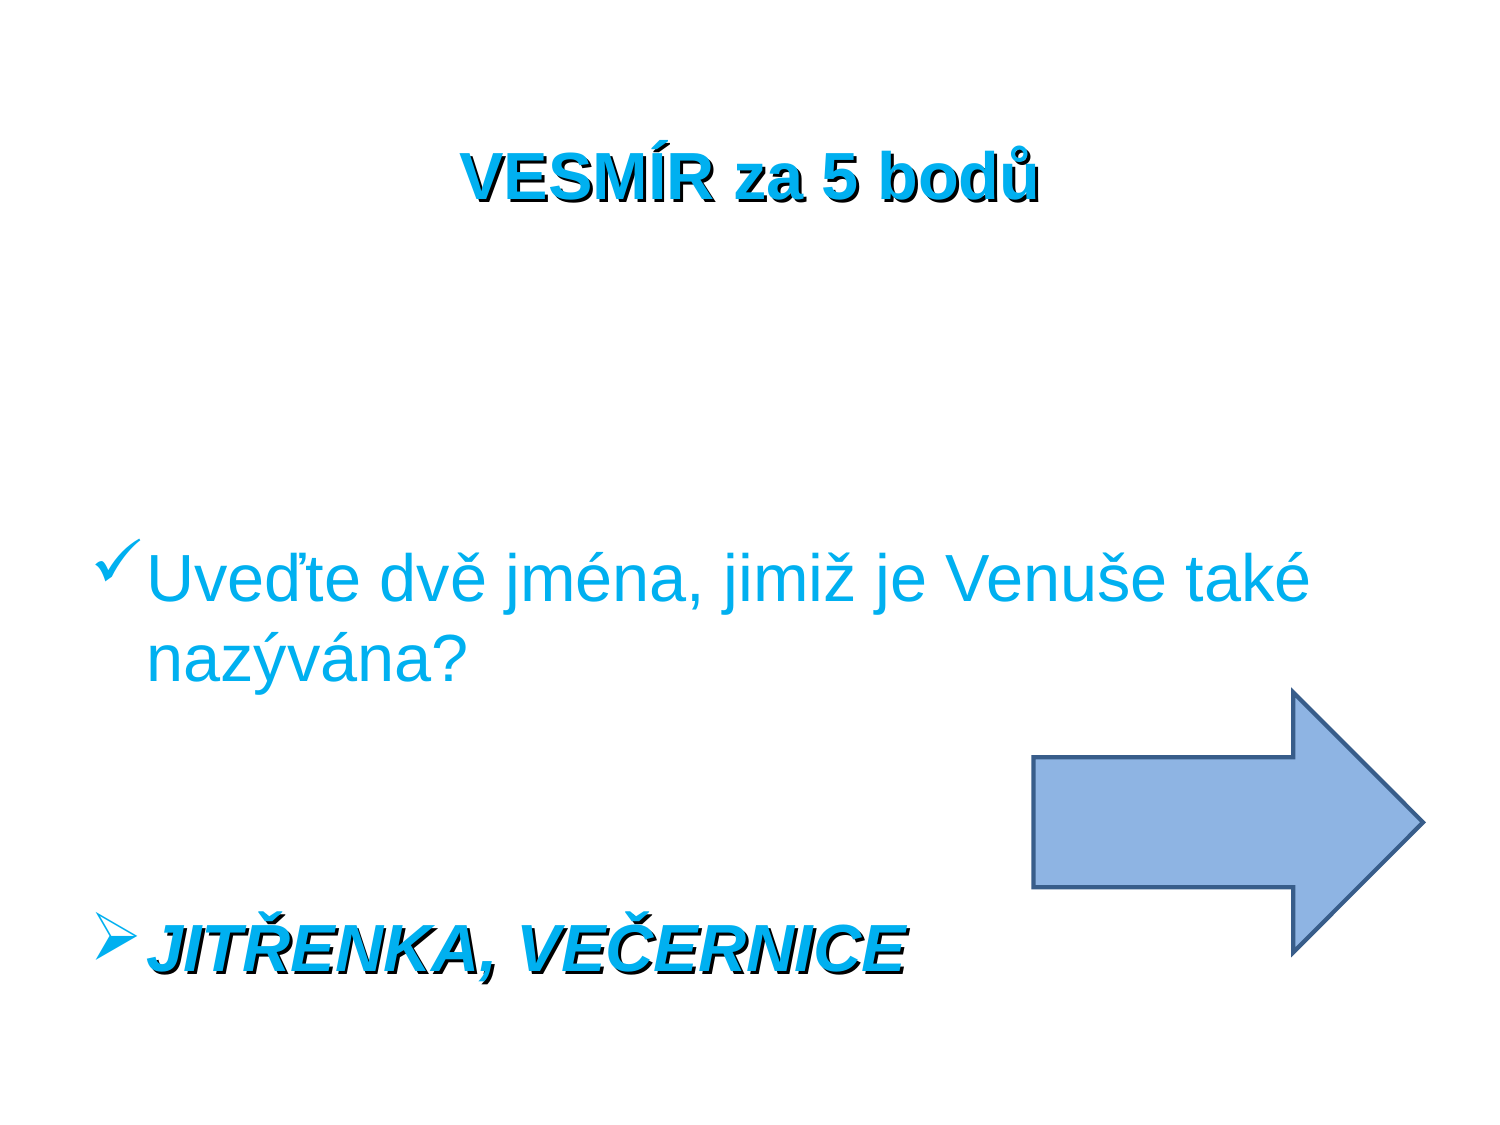

# VESMÍR za 5 bodů
Uveďte dvě jména, jimiž je Venuše také nazývána?
JITŘENKA, VEČERNICE